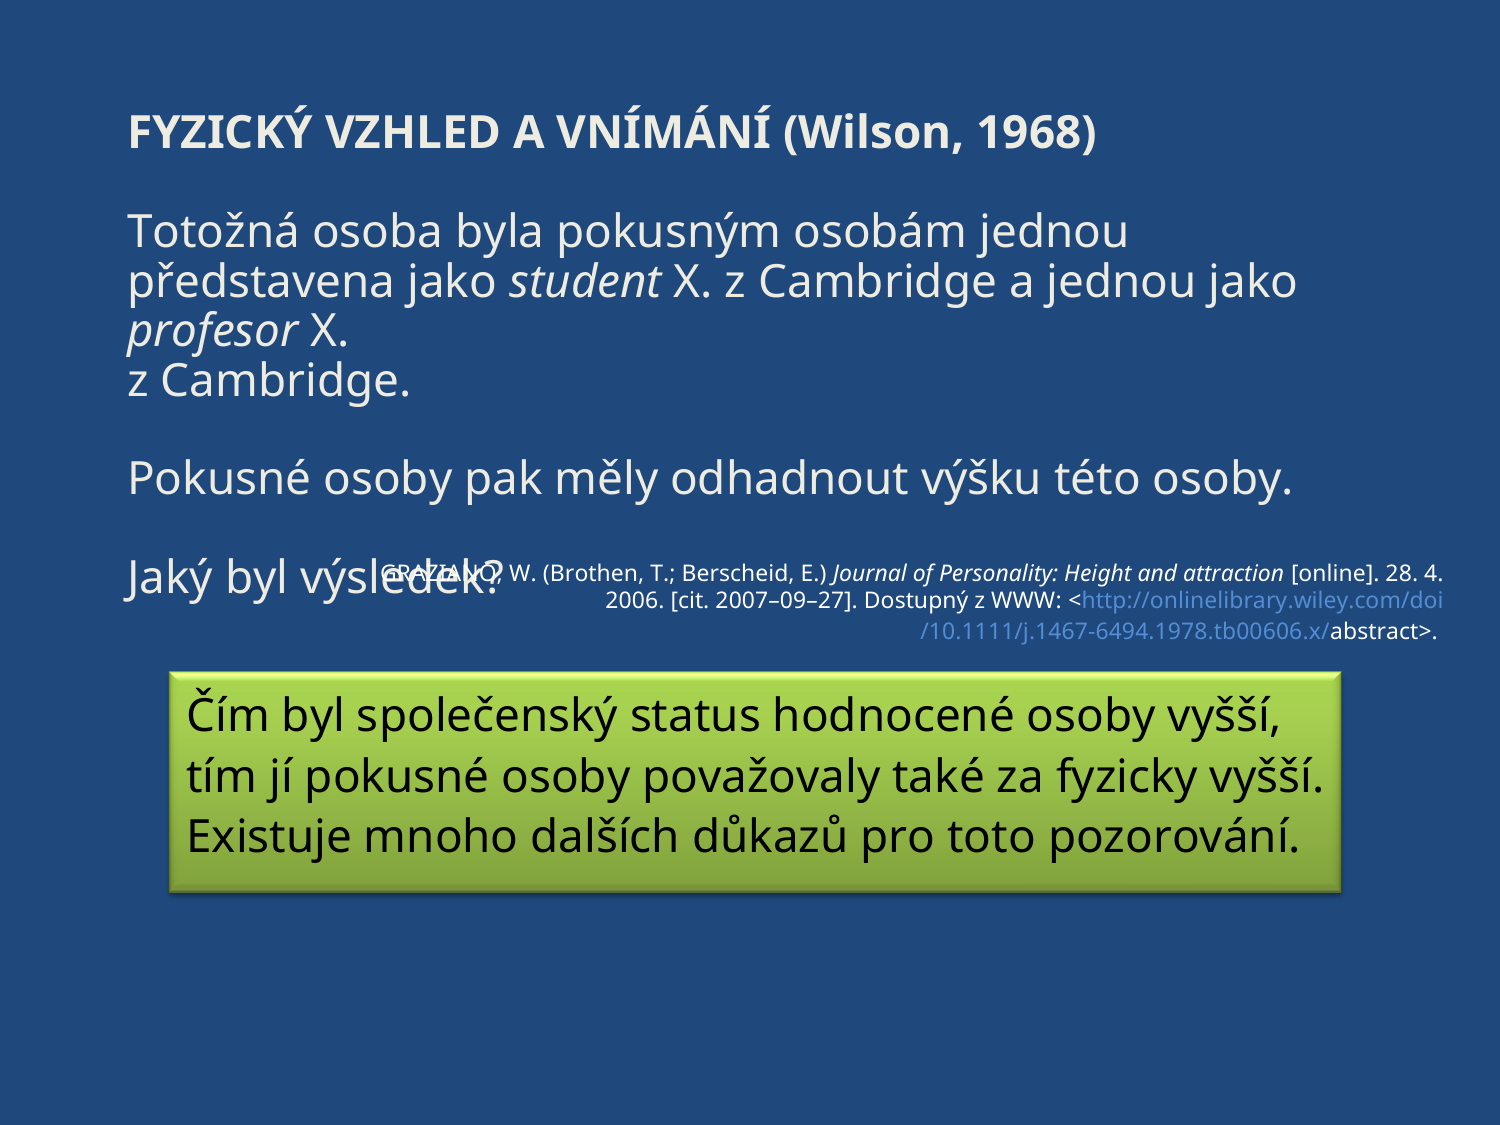

# FYZICKÝ VZHLED A VNÍMÁNÍ (Wilson, 1968) Totožná osoba byla pokusným osobám jednou představena jako student X. z Cambridge a jednou jako profesor X. z Cambridge. Pokusné osoby pak měly odhadnout výšku této osoby. Jaký byl výsledek?
GRAZIANO, W. (Brothen, T.; Berscheid, E.) Journal of Personality: Height and attraction [online]. 28. 4. 2006. [cit. 2007–09–27]. Dostupný z WWW: <http://onlinelibrary.wiley.com/doi/10.1111/j.1467-6494.1978.tb00606.x/abstract>.
Čím byl společenský status hodnocené osoby vyšší,
tím jí pokusné osoby považovaly také za fyzicky vyšší.
Existuje mnoho dalších důkazů pro toto pozorování.